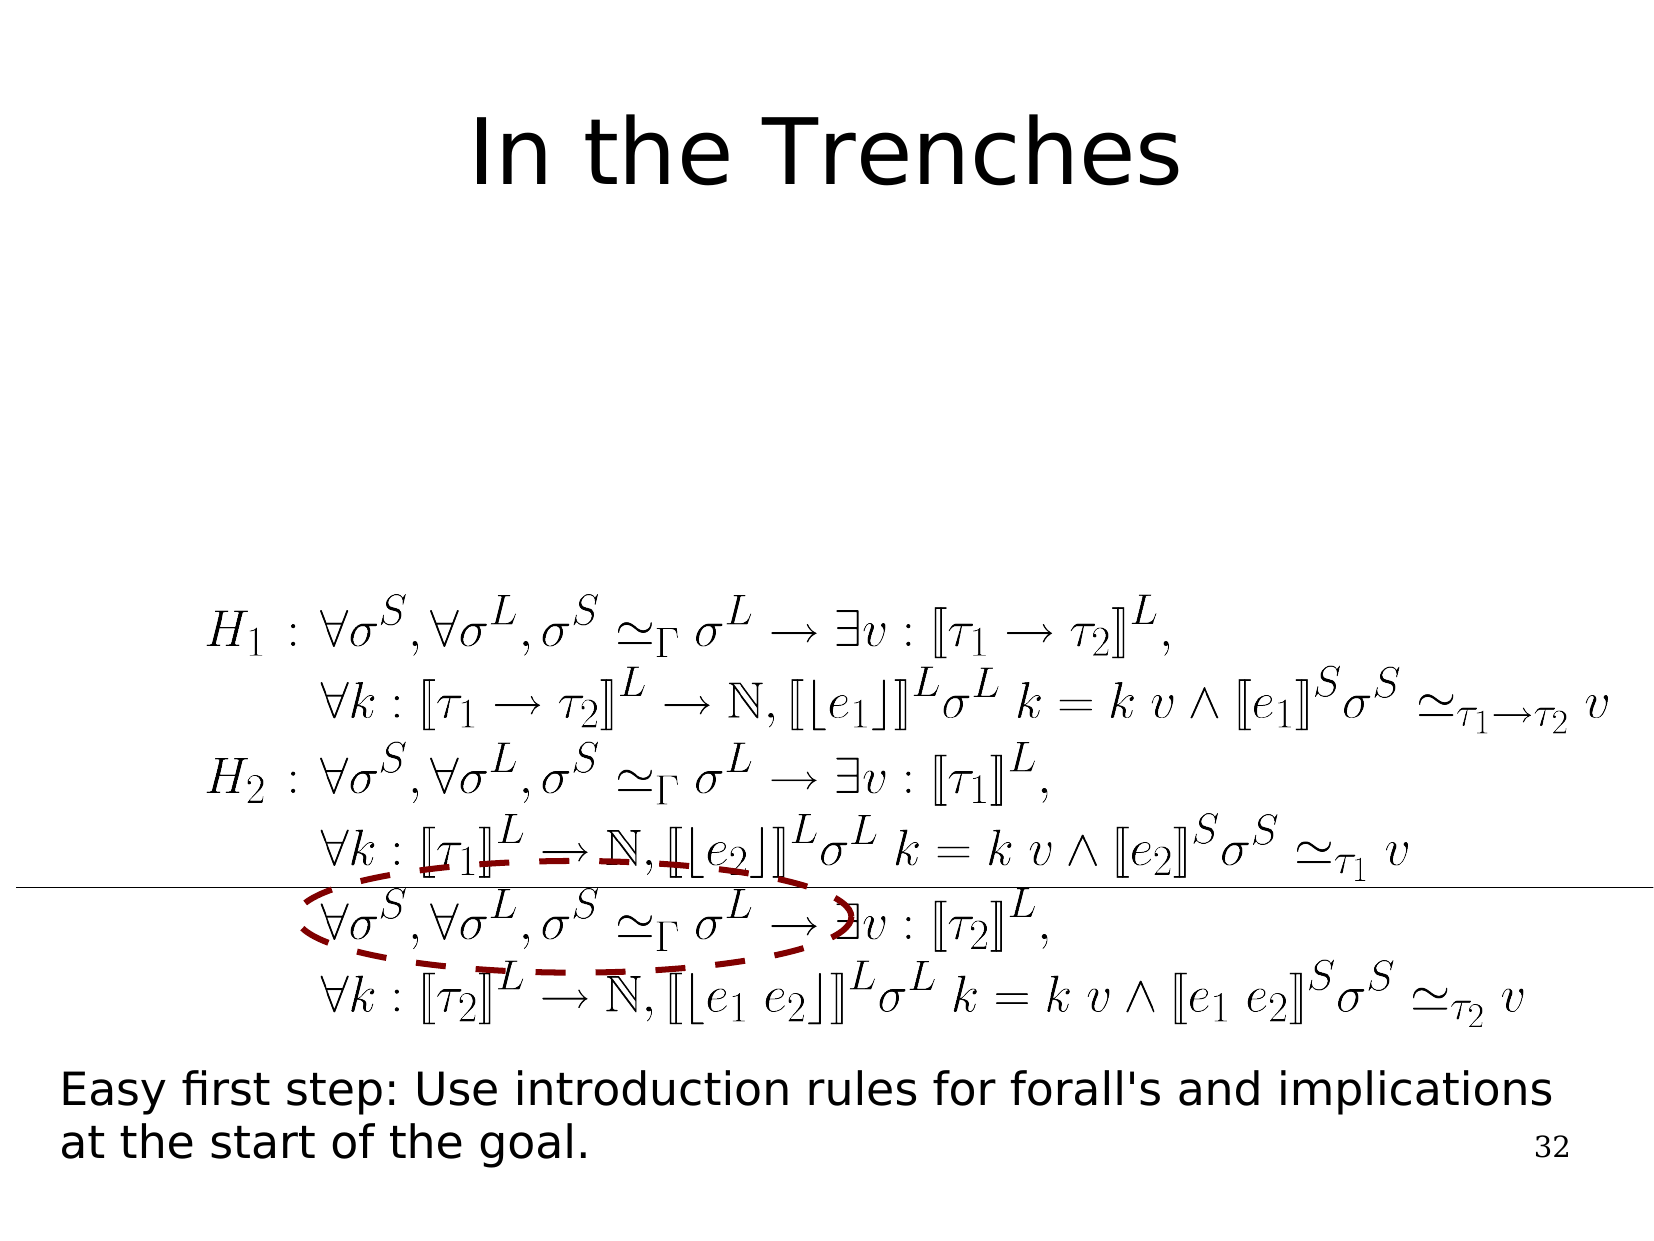

# In the Trenches
Easy first step: Use introduction rules for forall's and implications at the start of the goal.
32